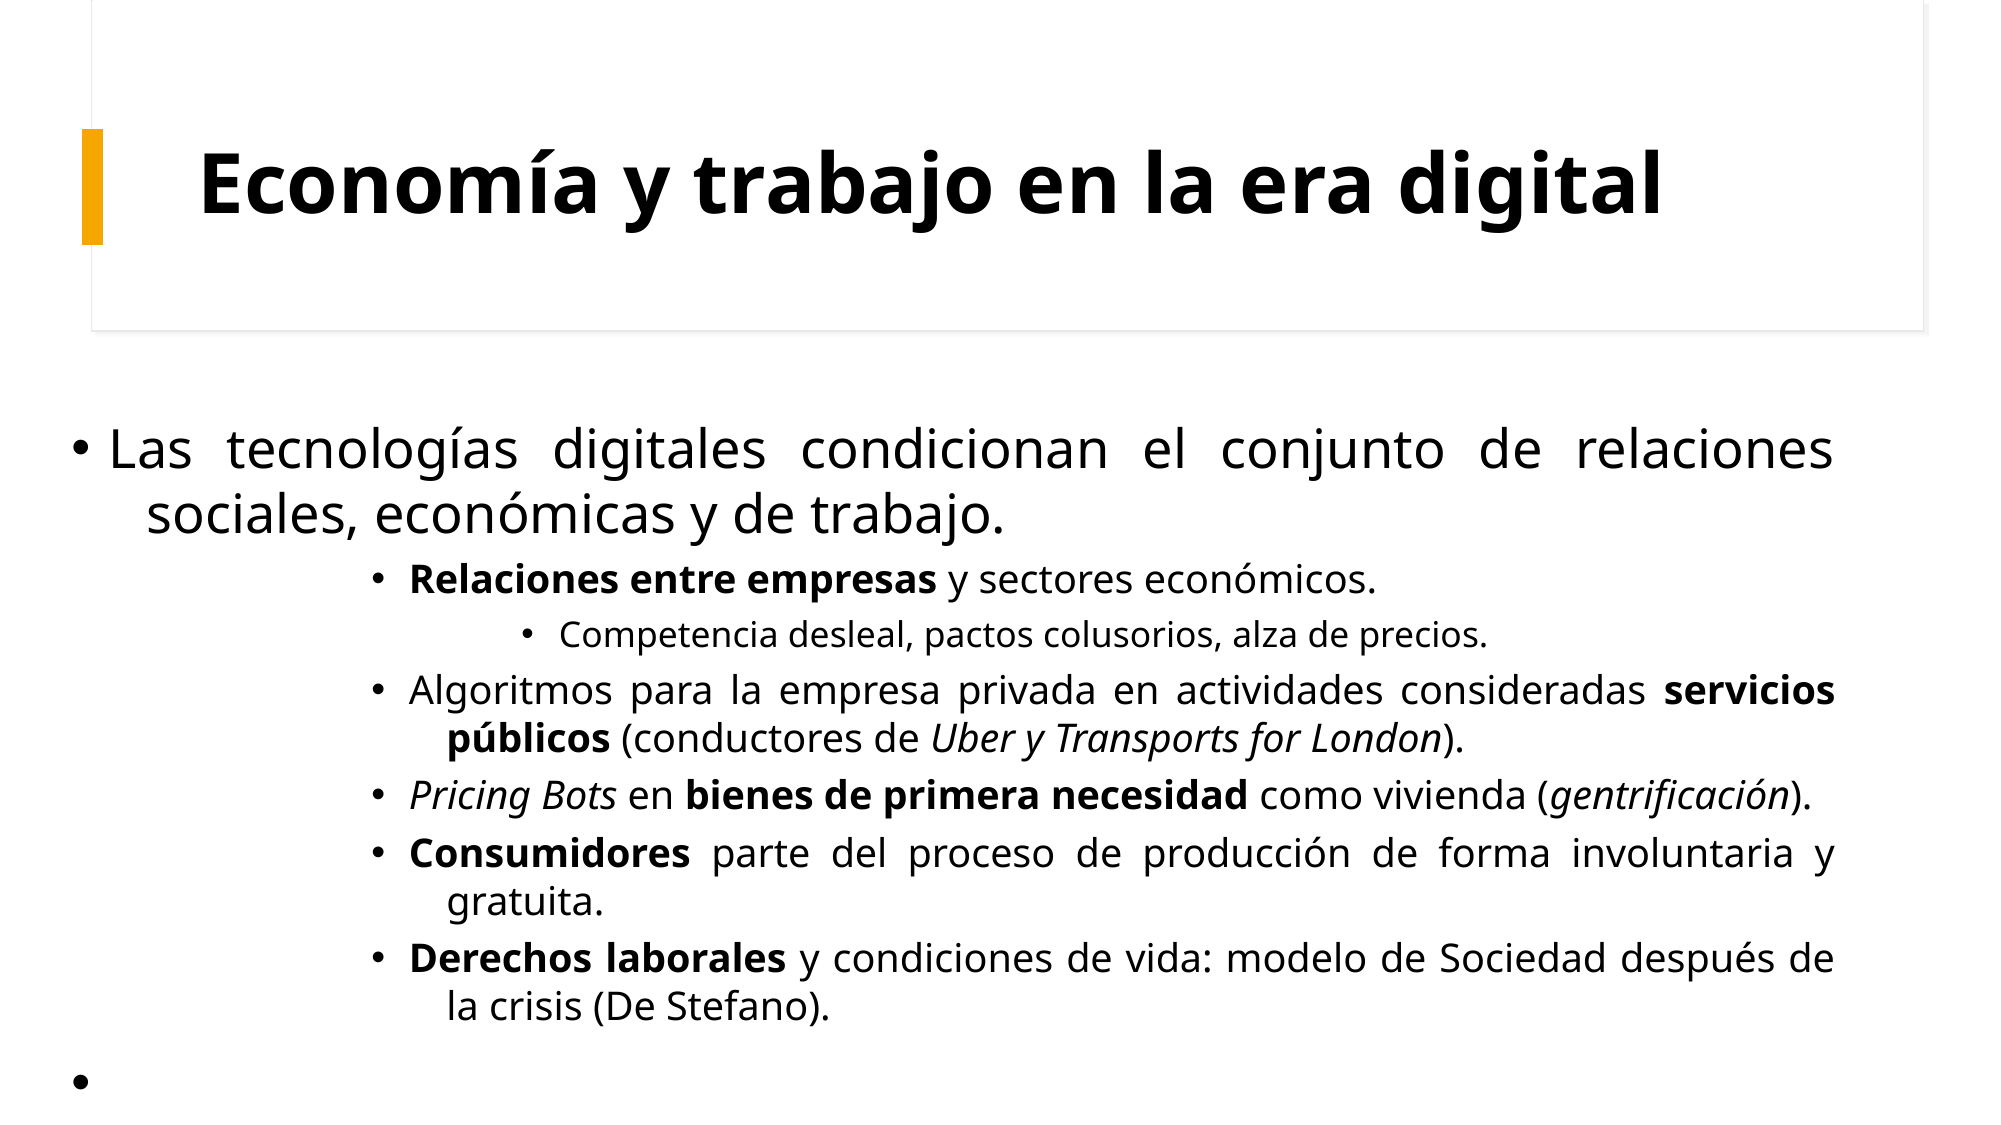

# Economía y trabajo en la era digital
Las tecnologías digitales condicionan el conjunto de relaciones sociales, económicas y de trabajo.
Relaciones entre empresas y sectores económicos.
Competencia desleal, pactos colusorios, alza de precios.
Algoritmos para la empresa privada en actividades consideradas servicios públicos (conductores de Uber y Transports for London).
Pricing Bots en bienes de primera necesidad como vivienda (gentrificación).
Consumidores parte del proceso de producción de forma involuntaria y gratuita.
Derechos laborales y condiciones de vida: modelo de Sociedad después de la crisis (De Stefano).